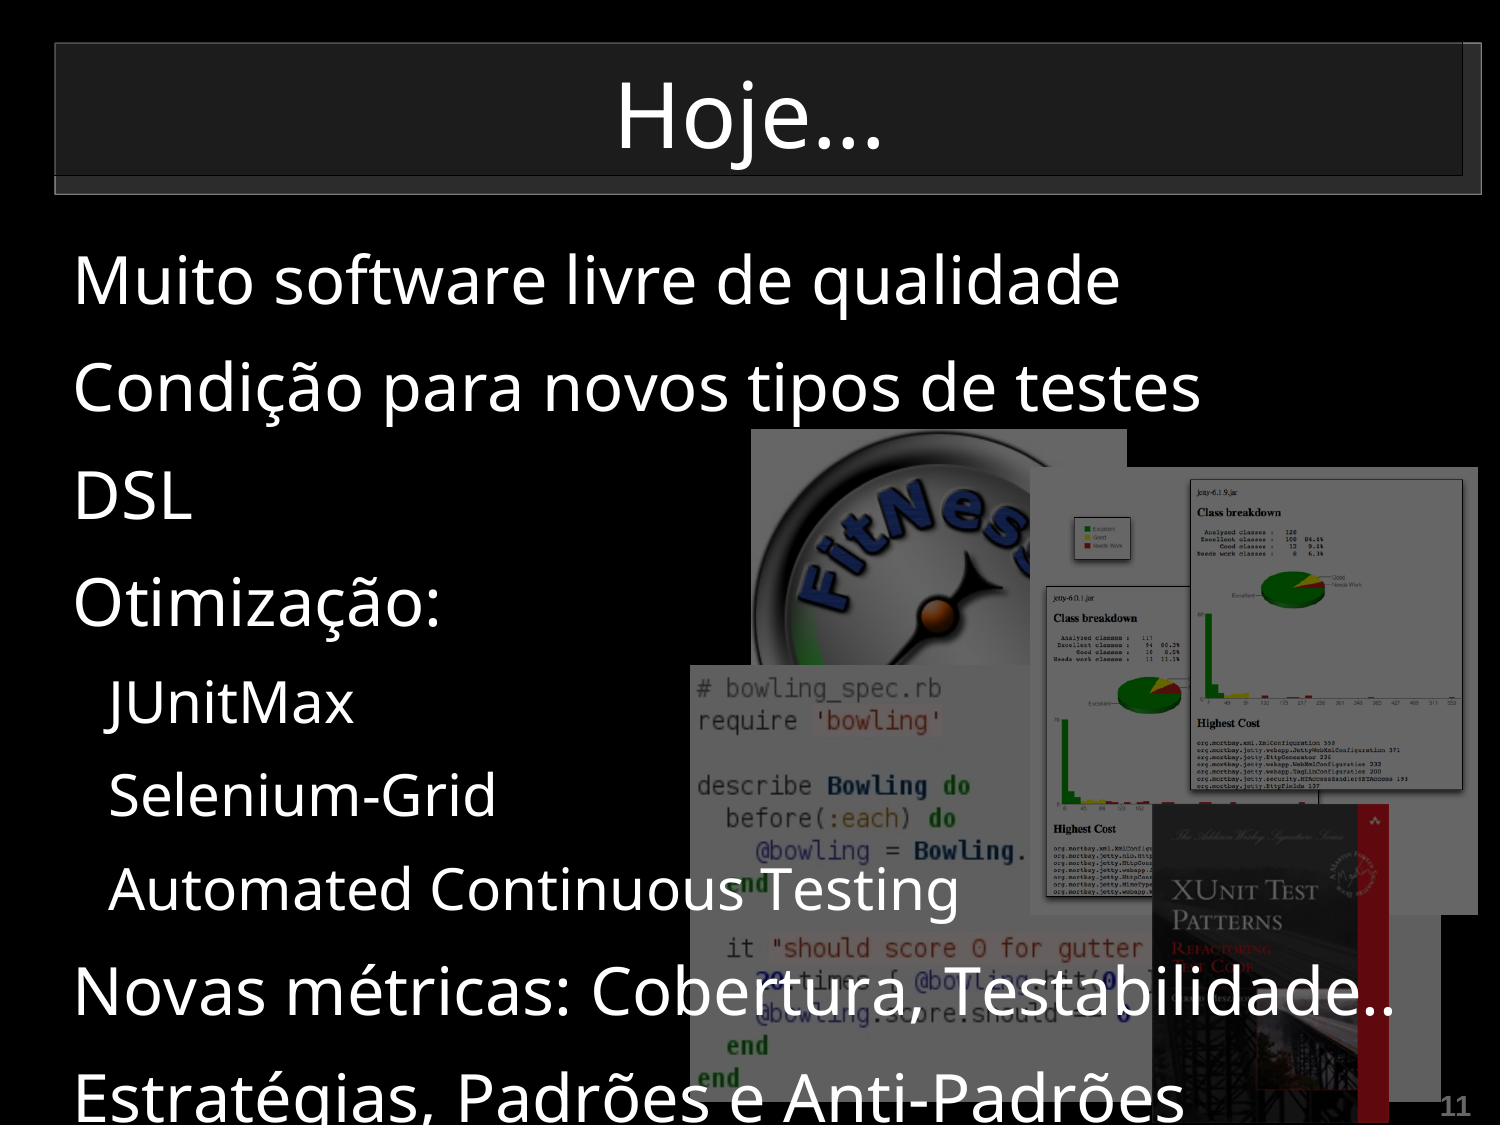

# Hoje...
Muito software livre de qualidade
Condição para novos tipos de testes
DSL
Otimização:
JUnitMax
Selenium-Grid
Automated Continuous Testing
Novas métricas: Cobertura, Testabilidade..
Estratégias, Padrões e Anti-Padrões
11